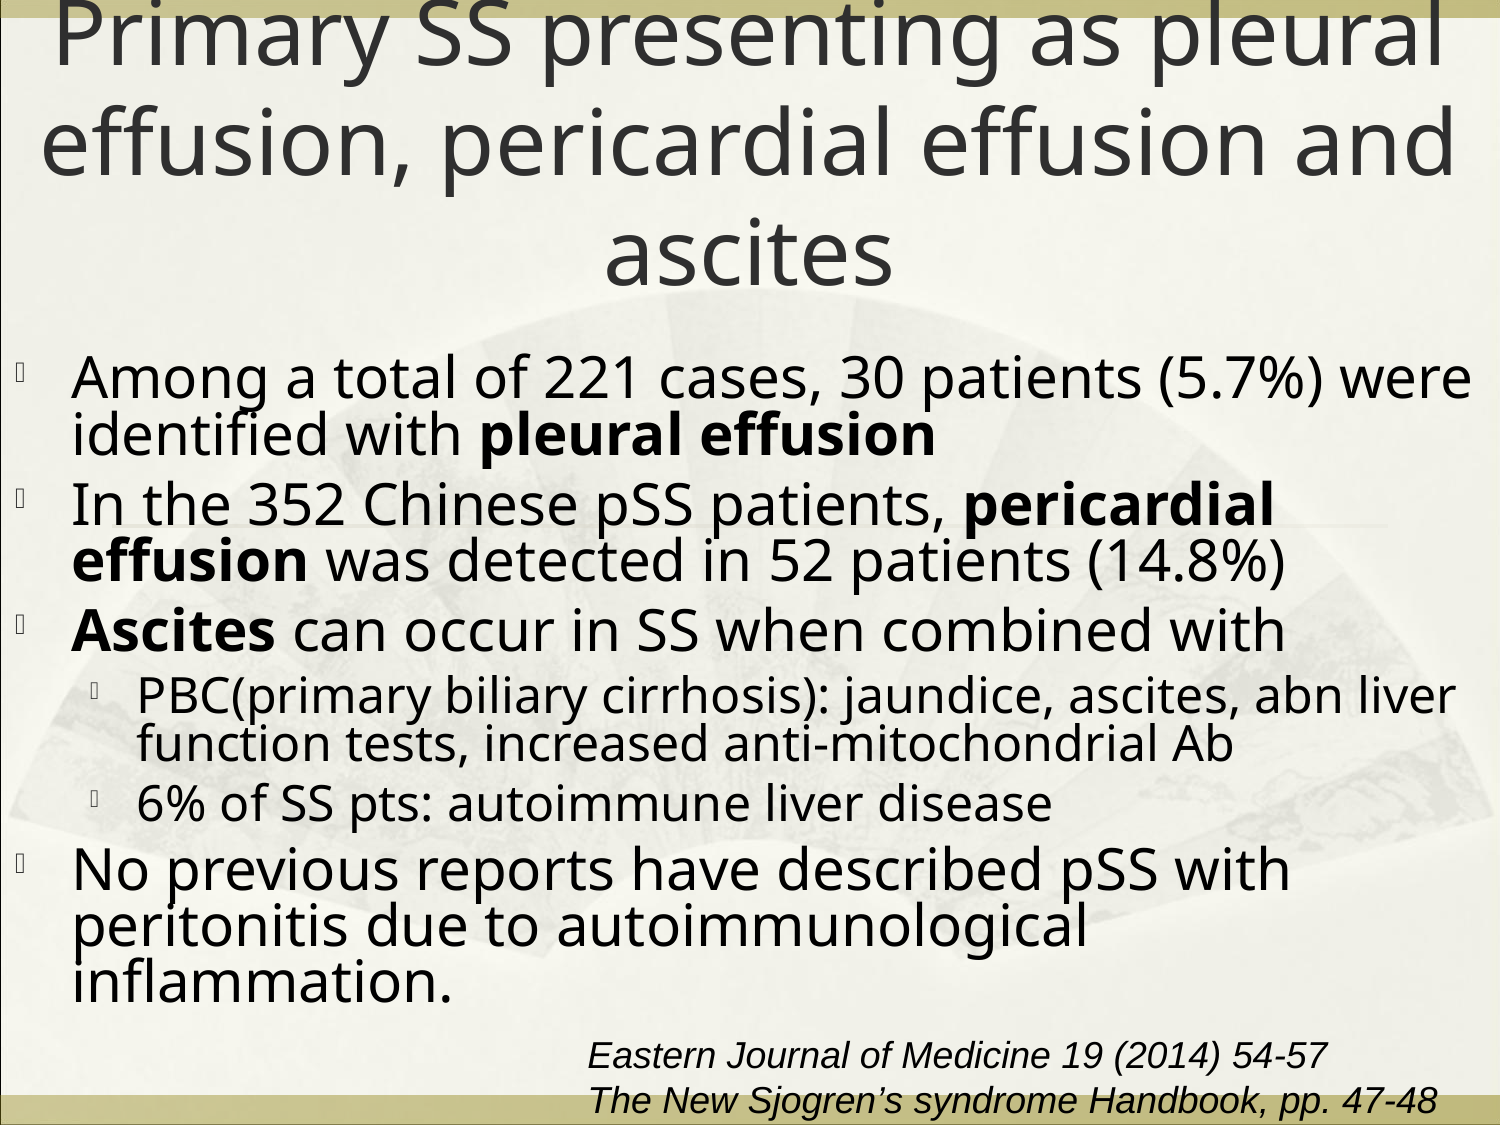

# Primary SS presenting as pleural effusion, pericardial effusion and ascites
Among a total of 221 cases, 30 patients (5.7%) were identified with pleural effusion
In the 352 Chinese pSS patients, pericardial effusion was detected in 52 patients (14.8%)
Ascites can occur in SS when combined with
PBC(primary biliary cirrhosis): jaundice, ascites, abn liver function tests, increased anti-mitochondrial Ab
6% of SS pts: autoimmune liver disease
No previous reports have described pSS with peritonitis due to autoimmunological inflammation.
Eastern Journal of Medicine 19 (2014) 54-57
The New Sjogren’s syndrome Handbook, pp. 47-48